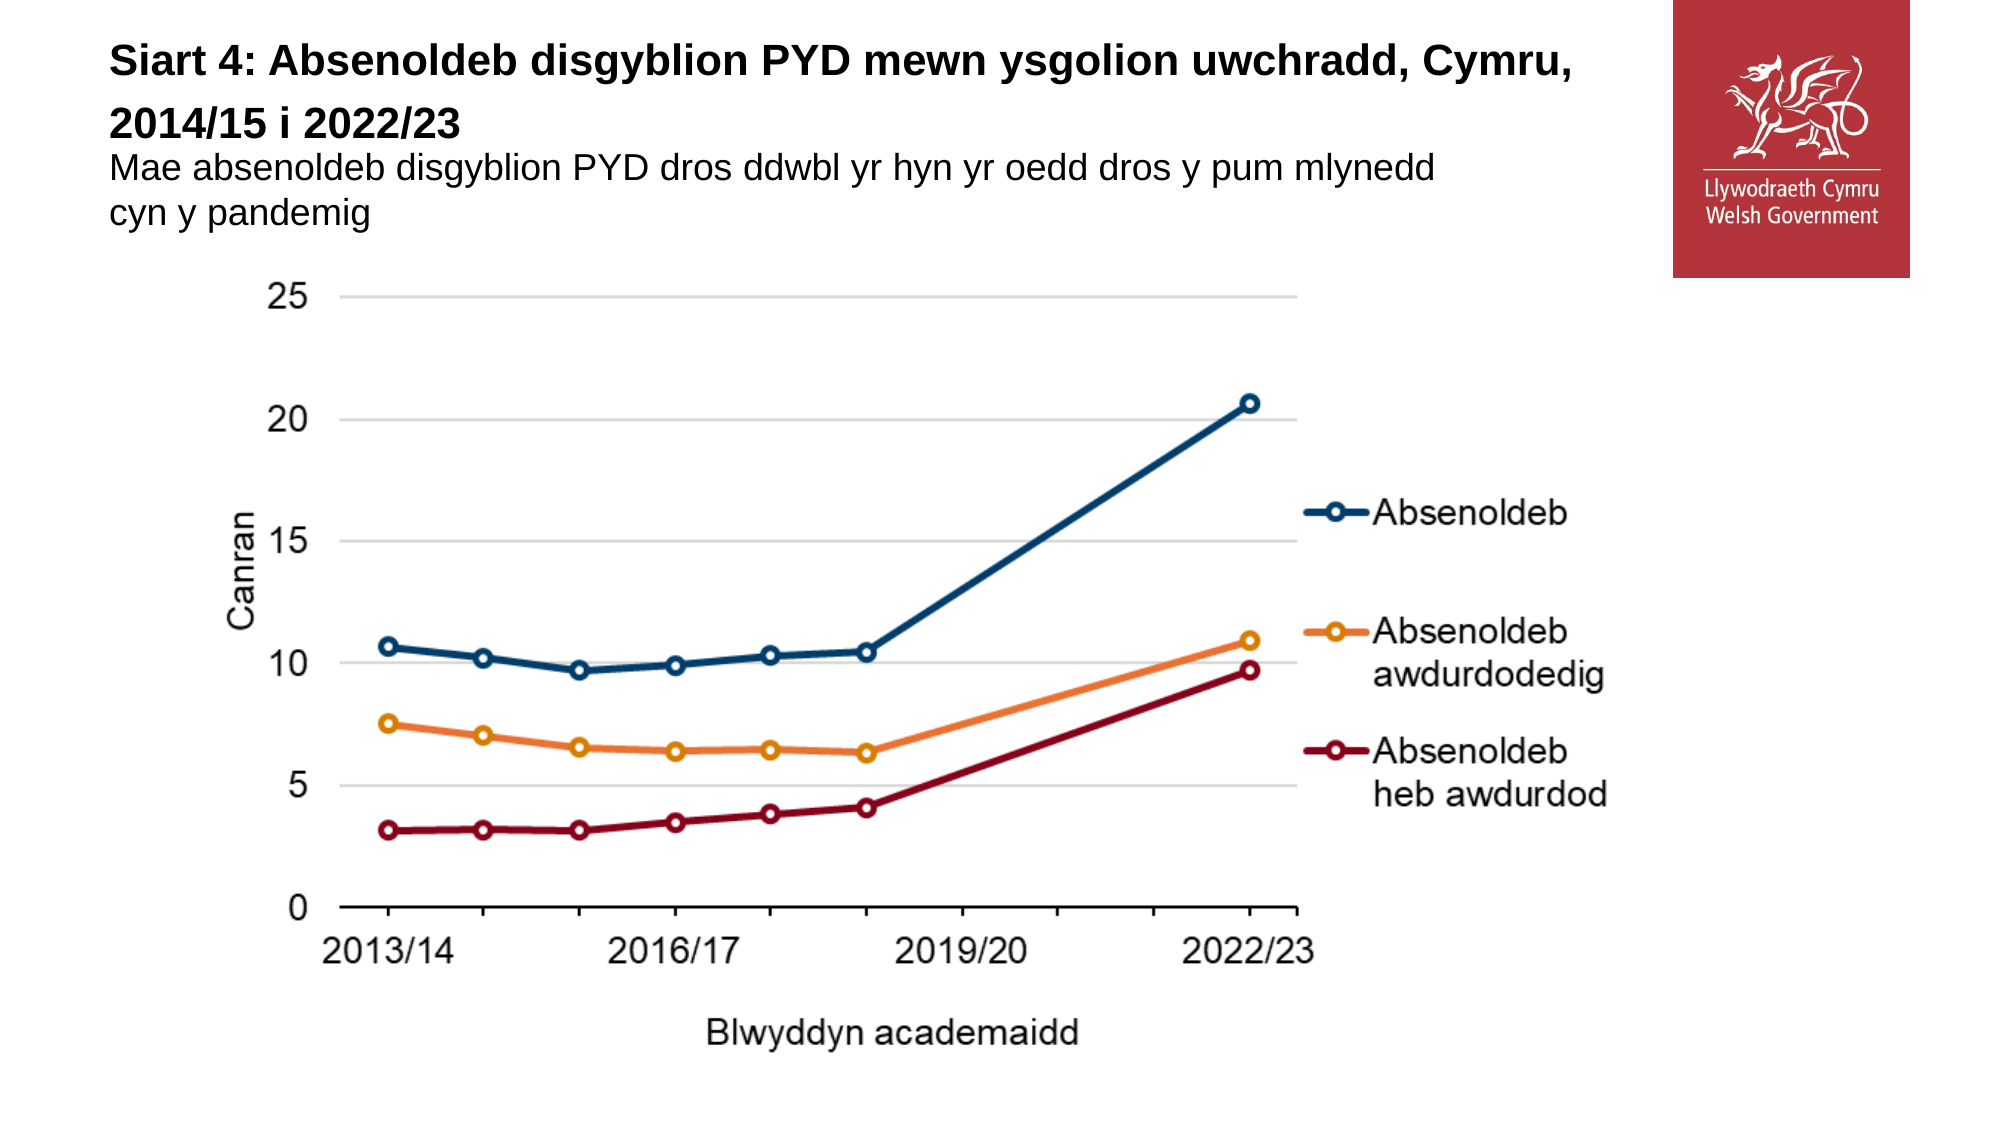

# Siart 4: Absenoldeb disgyblion PYD mewn ysgolion uwchradd, Cymru, 2014/15 i 2022/23
Mae absenoldeb disgyblion PYD dros ddwbl yr hyn yr oedd dros y pum mlynedd
cyn y pandemig